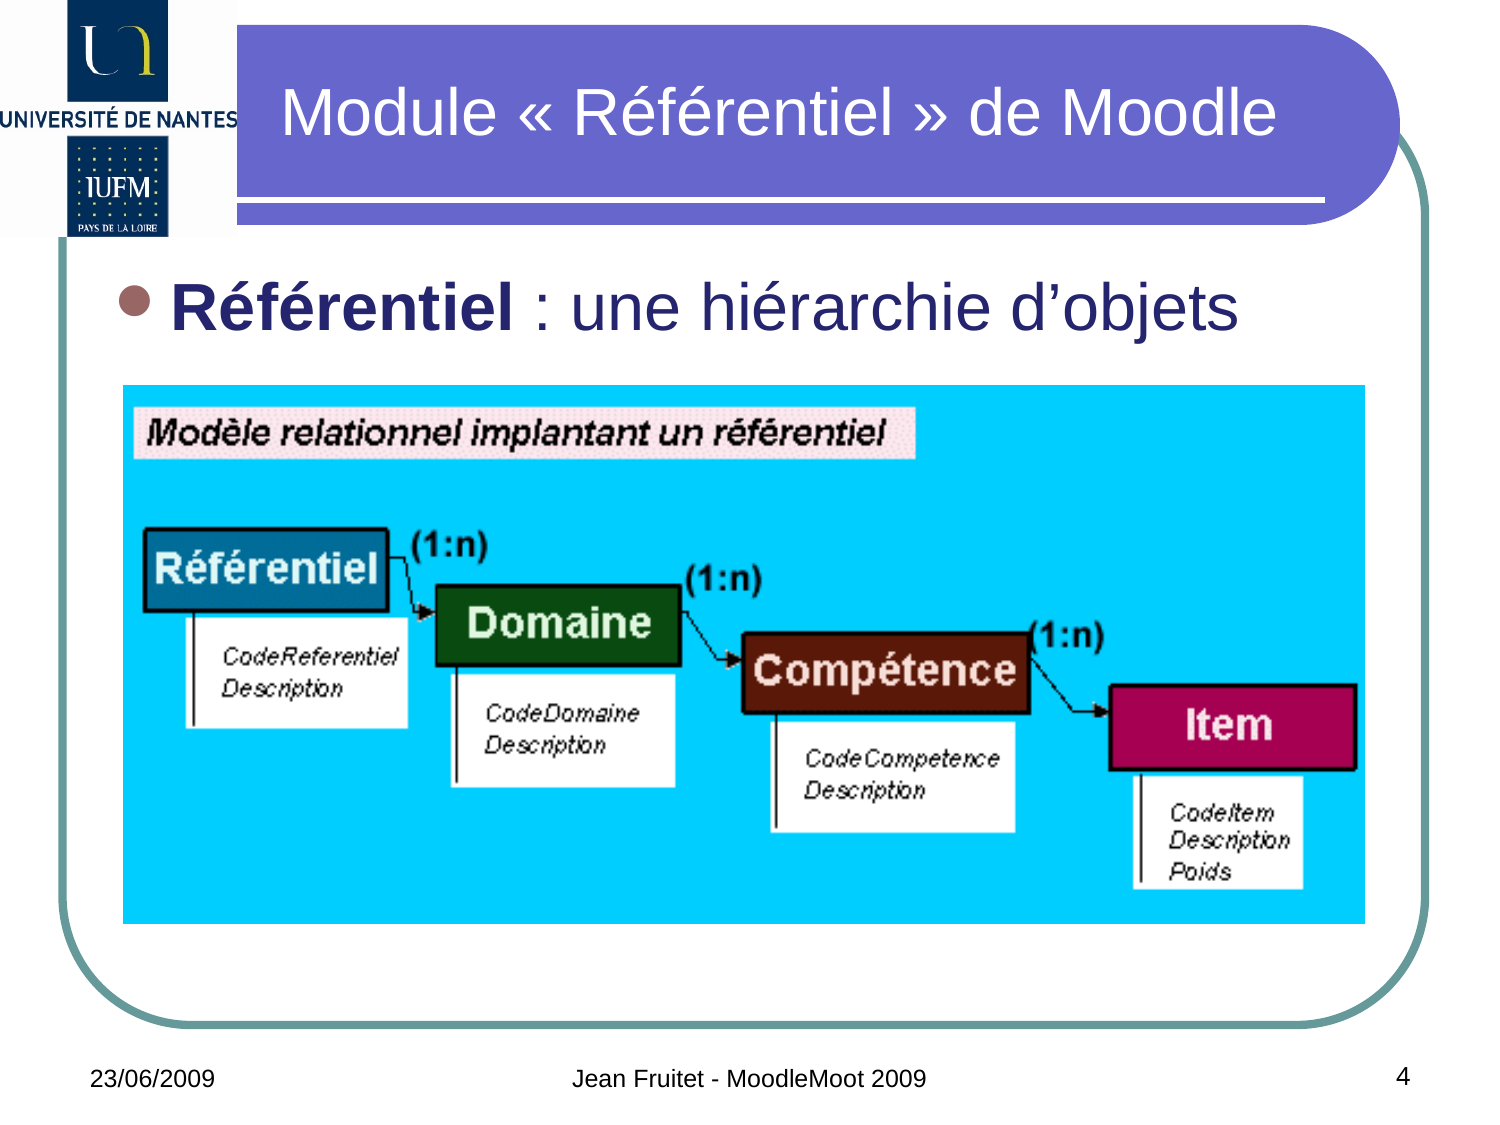

# Module « Référentiel » de Moodle
Référentiel : une hiérarchie d’objets
23/06/2009
Jean Fruitet - MoodleMoot 2009
4